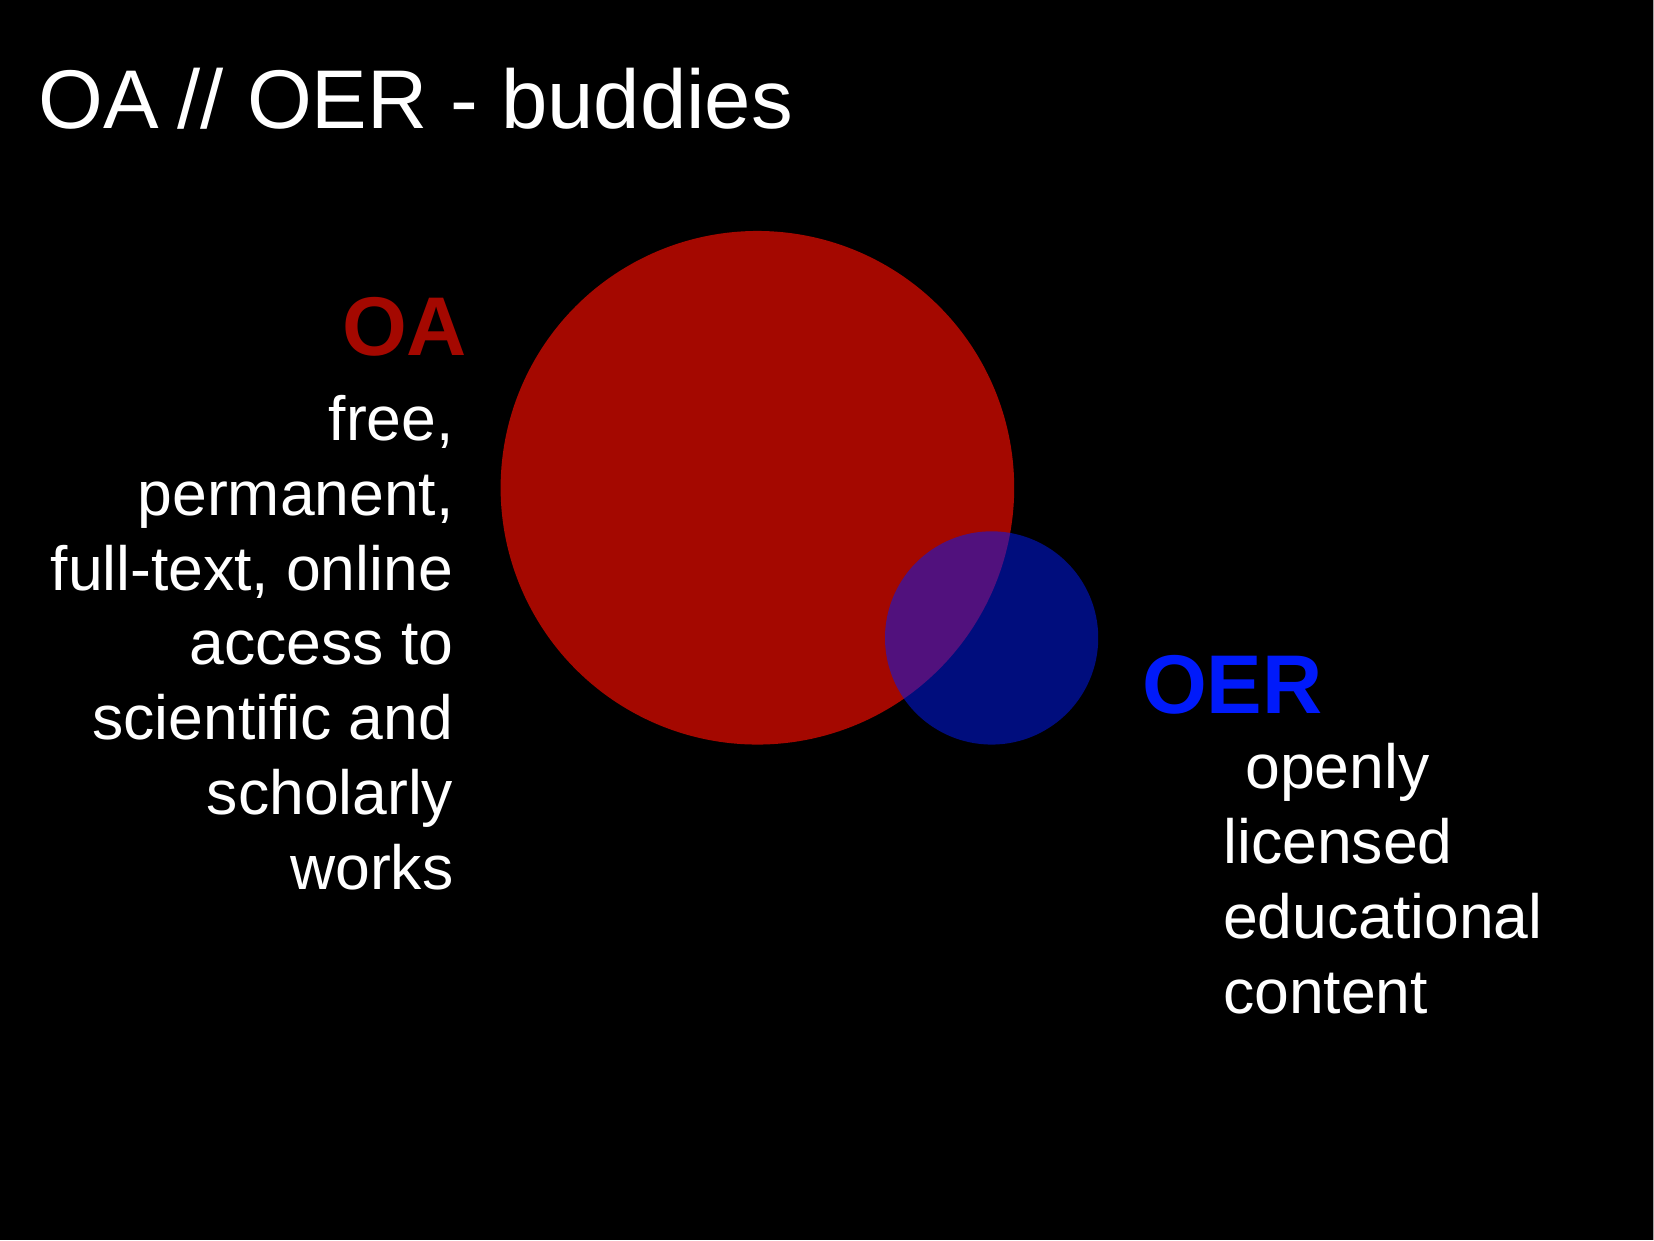

OA // OER - buddies
OA
free, permanent, full-text, online access to scientific and scholarly works
OER
openly licensed educational content